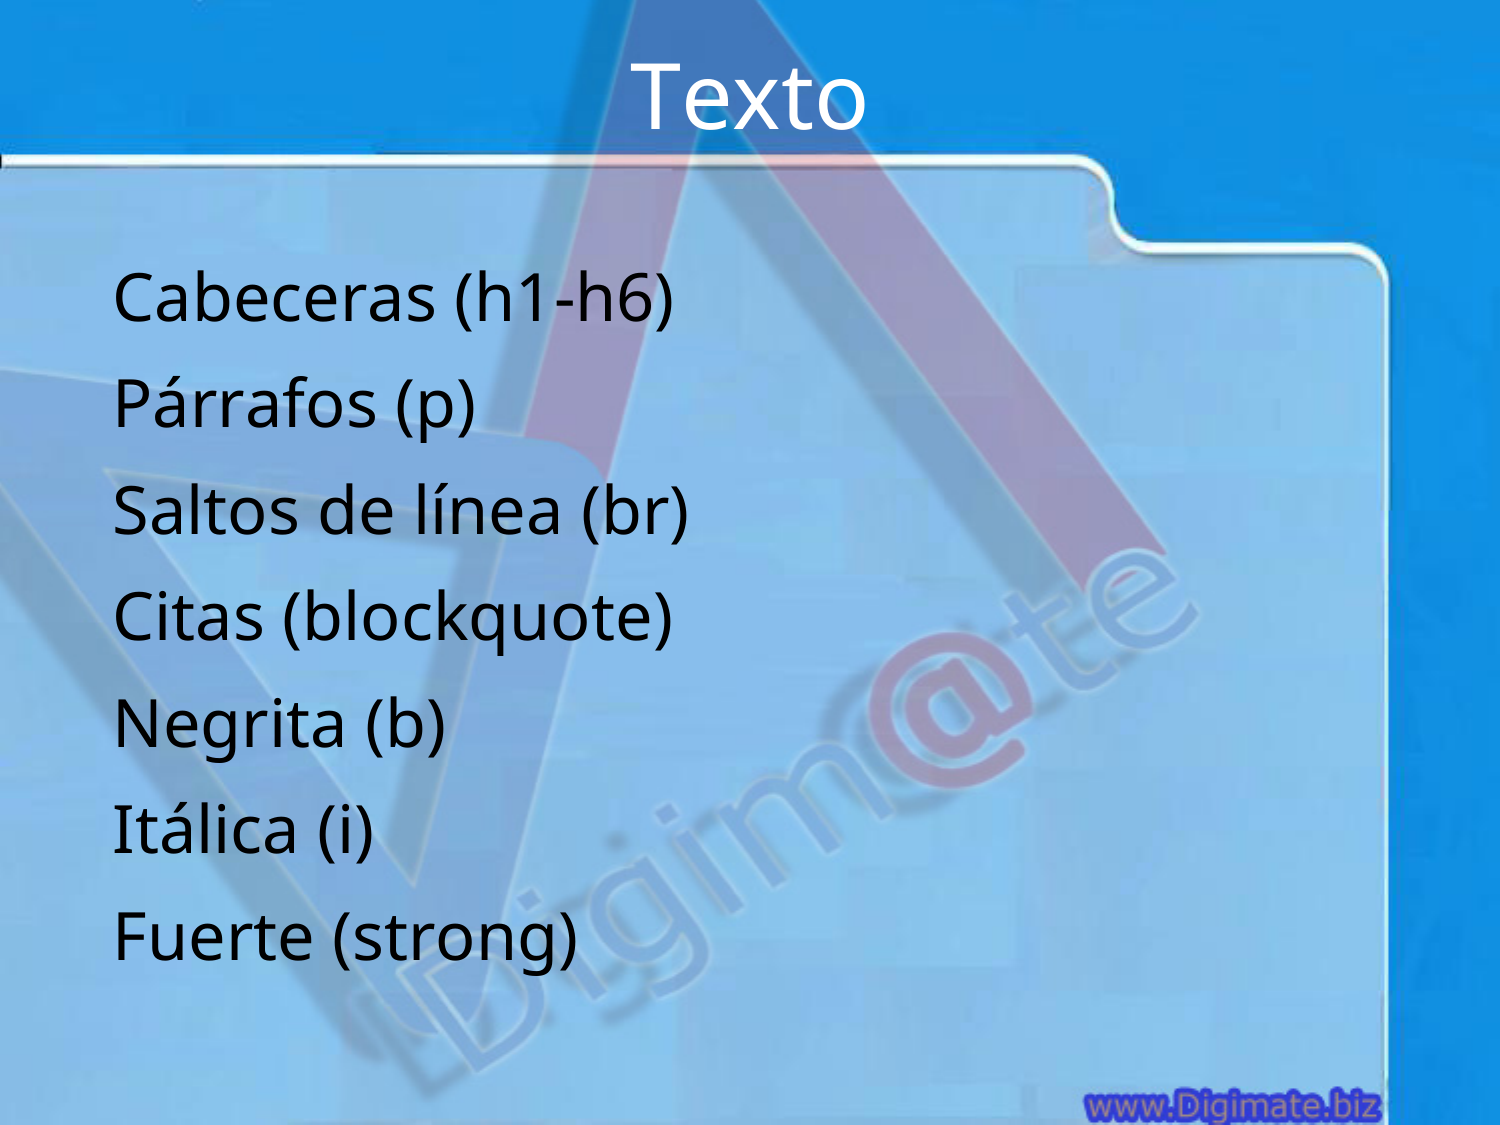

# Texto
Cabeceras (h1-h6)
Párrafos (p)
Saltos de línea (br)
Citas (blockquote)
Negrita (b)
Itálica (i)
Fuerte (strong)